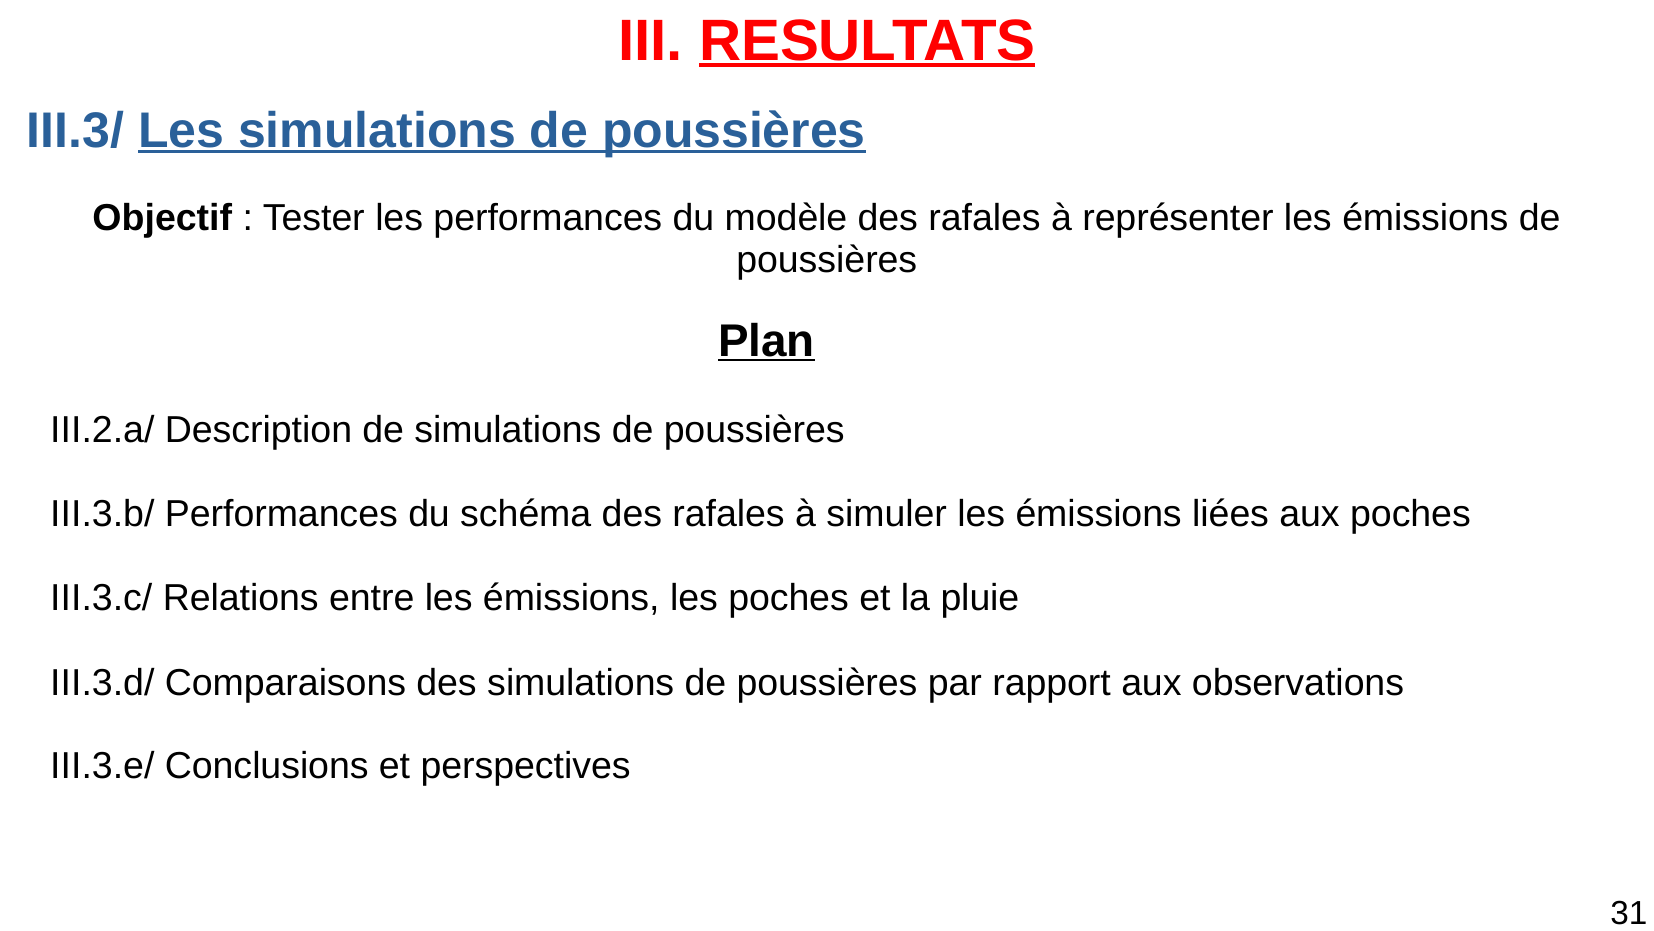

III. RESULTATS
III.3/ Les simulations de poussières
Objectif : Tester les performances du modèle des rafales à représenter les émissions de poussières
 Plan
III.2.a/ Description de simulations de poussières
III.3.b/ Performances du schéma des rafales à simuler les émissions liées aux poches
III.3.c/ Relations entre les émissions, les poches et la pluie
III.3.d/ Comparaisons des simulations de poussières par rapport aux observations
III.3.e/ Conclusions et perspectives
31